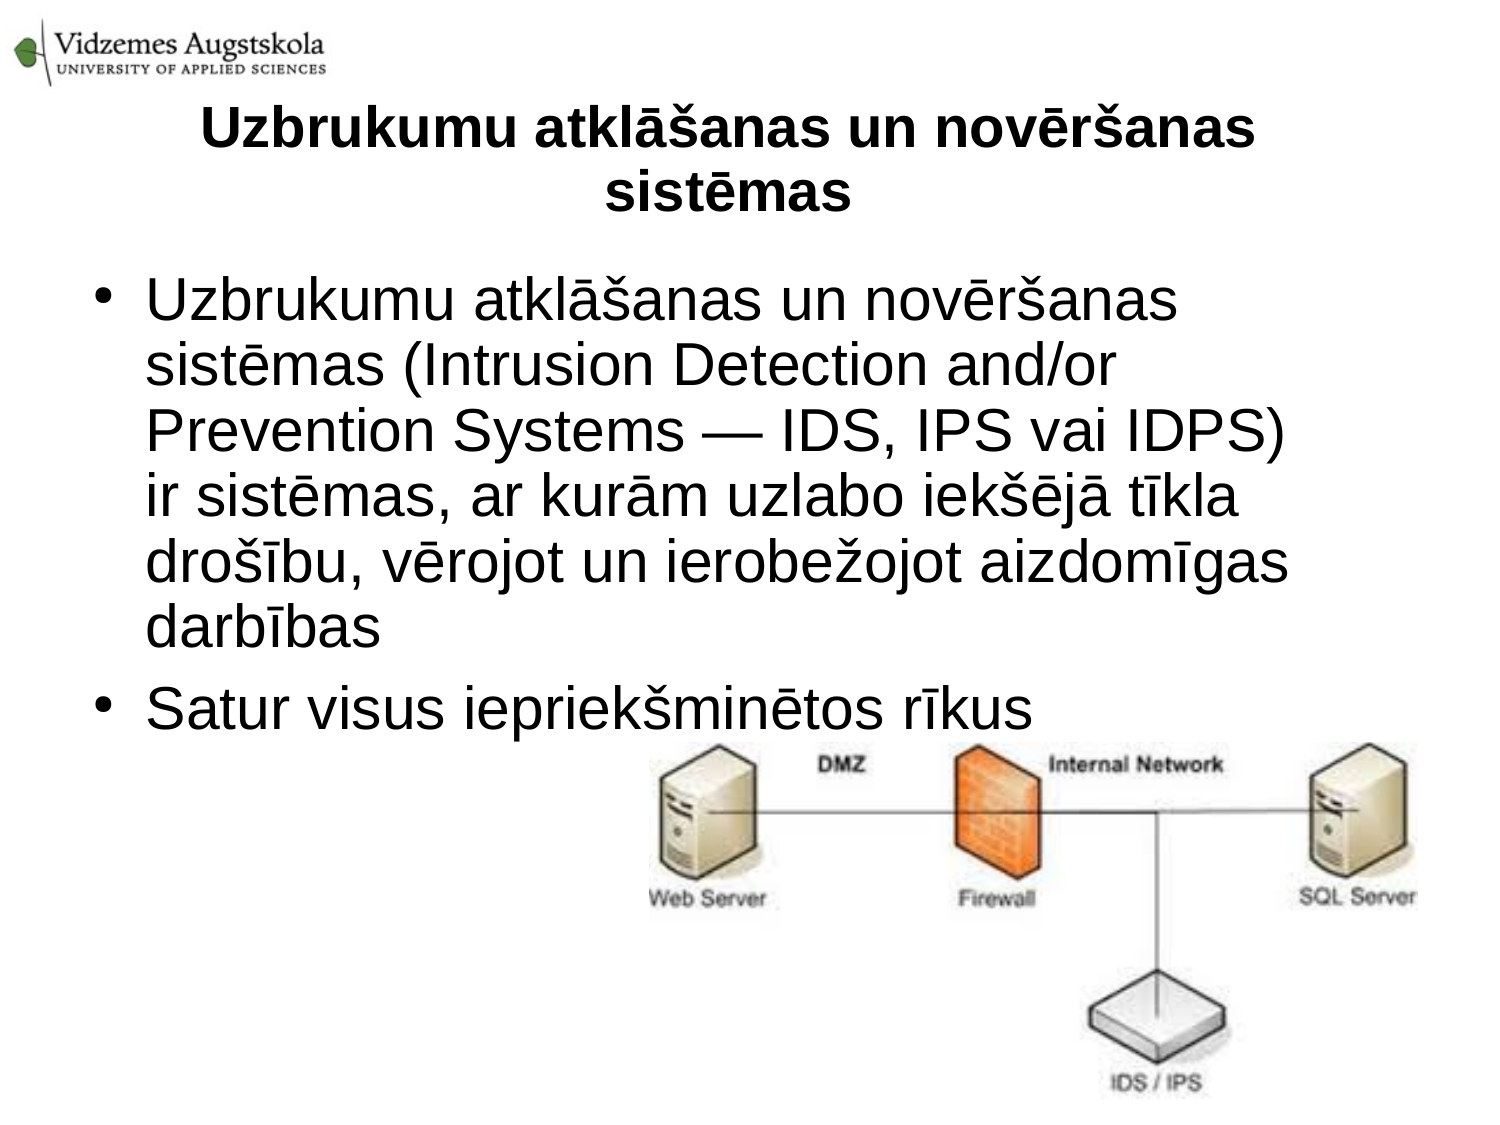

# Uzbrukumu atklāšanas un novēršanas sistēmas
Uzbrukumu atklāšanas un novēršanas sistēmas (Intrusion Detection and/or Prevention Systems — IDS, IPS vai IDPS)
ir sistēmas, ar kurām uzlabo iekšējā tīkla drošību, vērojot un ierobežojot aizdomīgas darbības
Satur visus iepriekšminētos rīkus